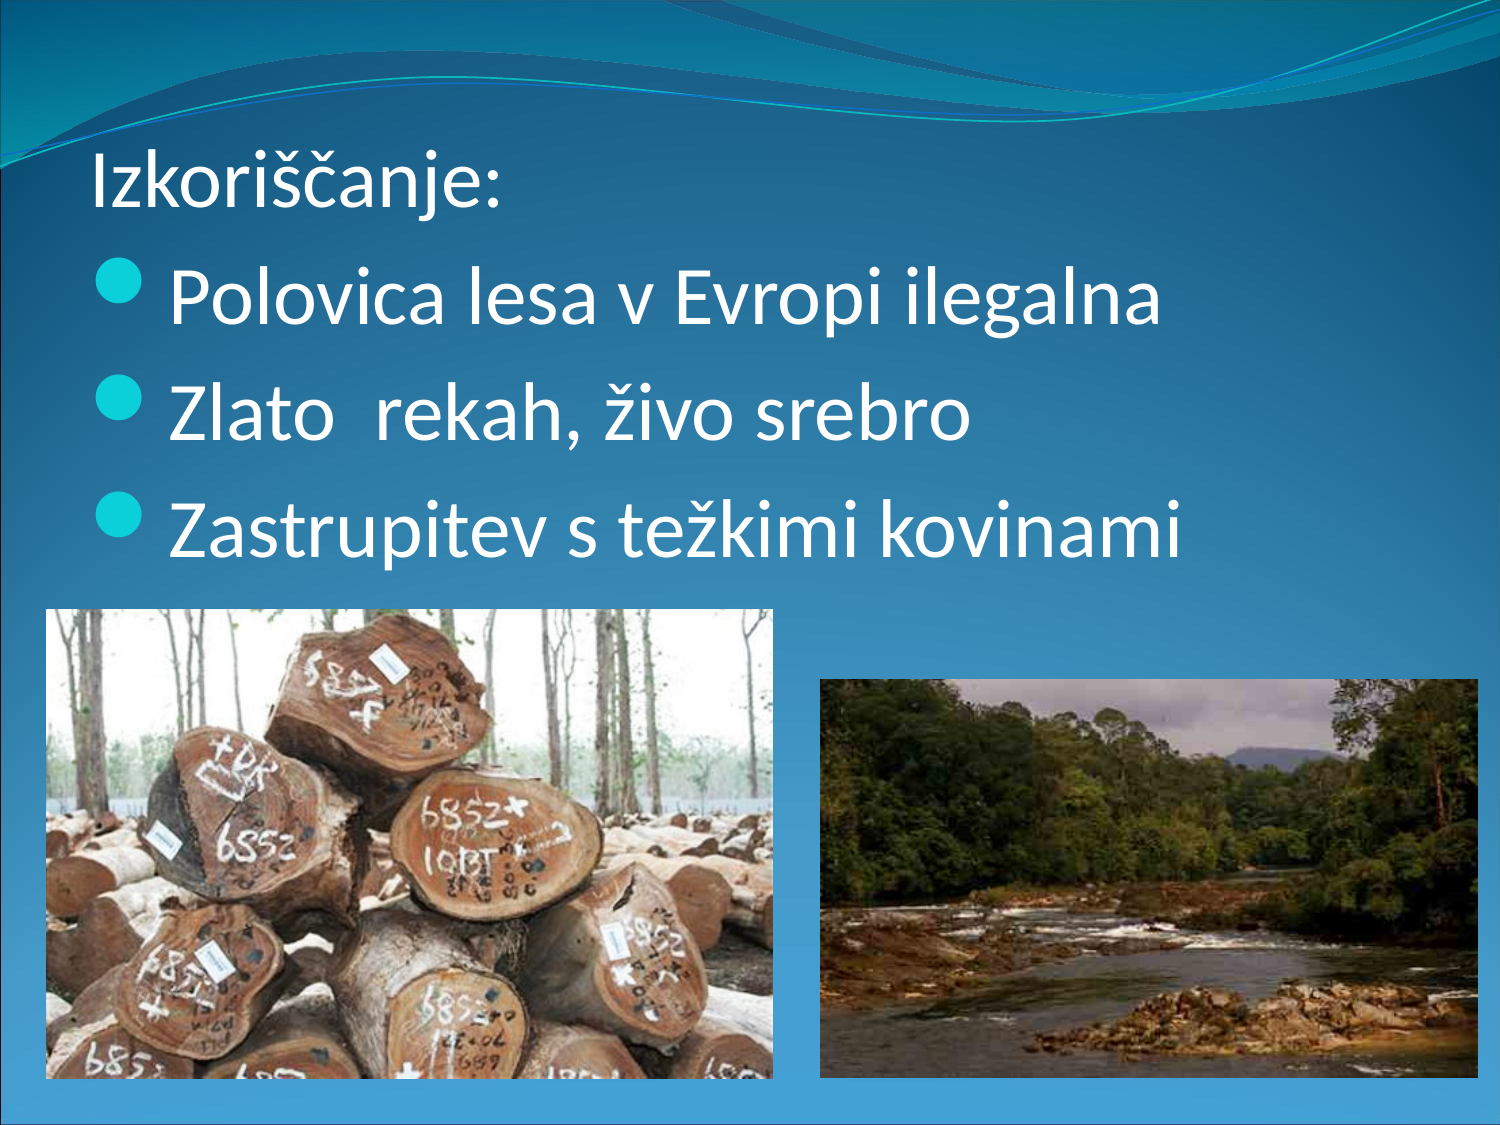

Izkoriščanje:
Polovica lesa v Evropi ilegalna
Zlato rekah, živo srebro
Zastrupitev s težkimi kovinami